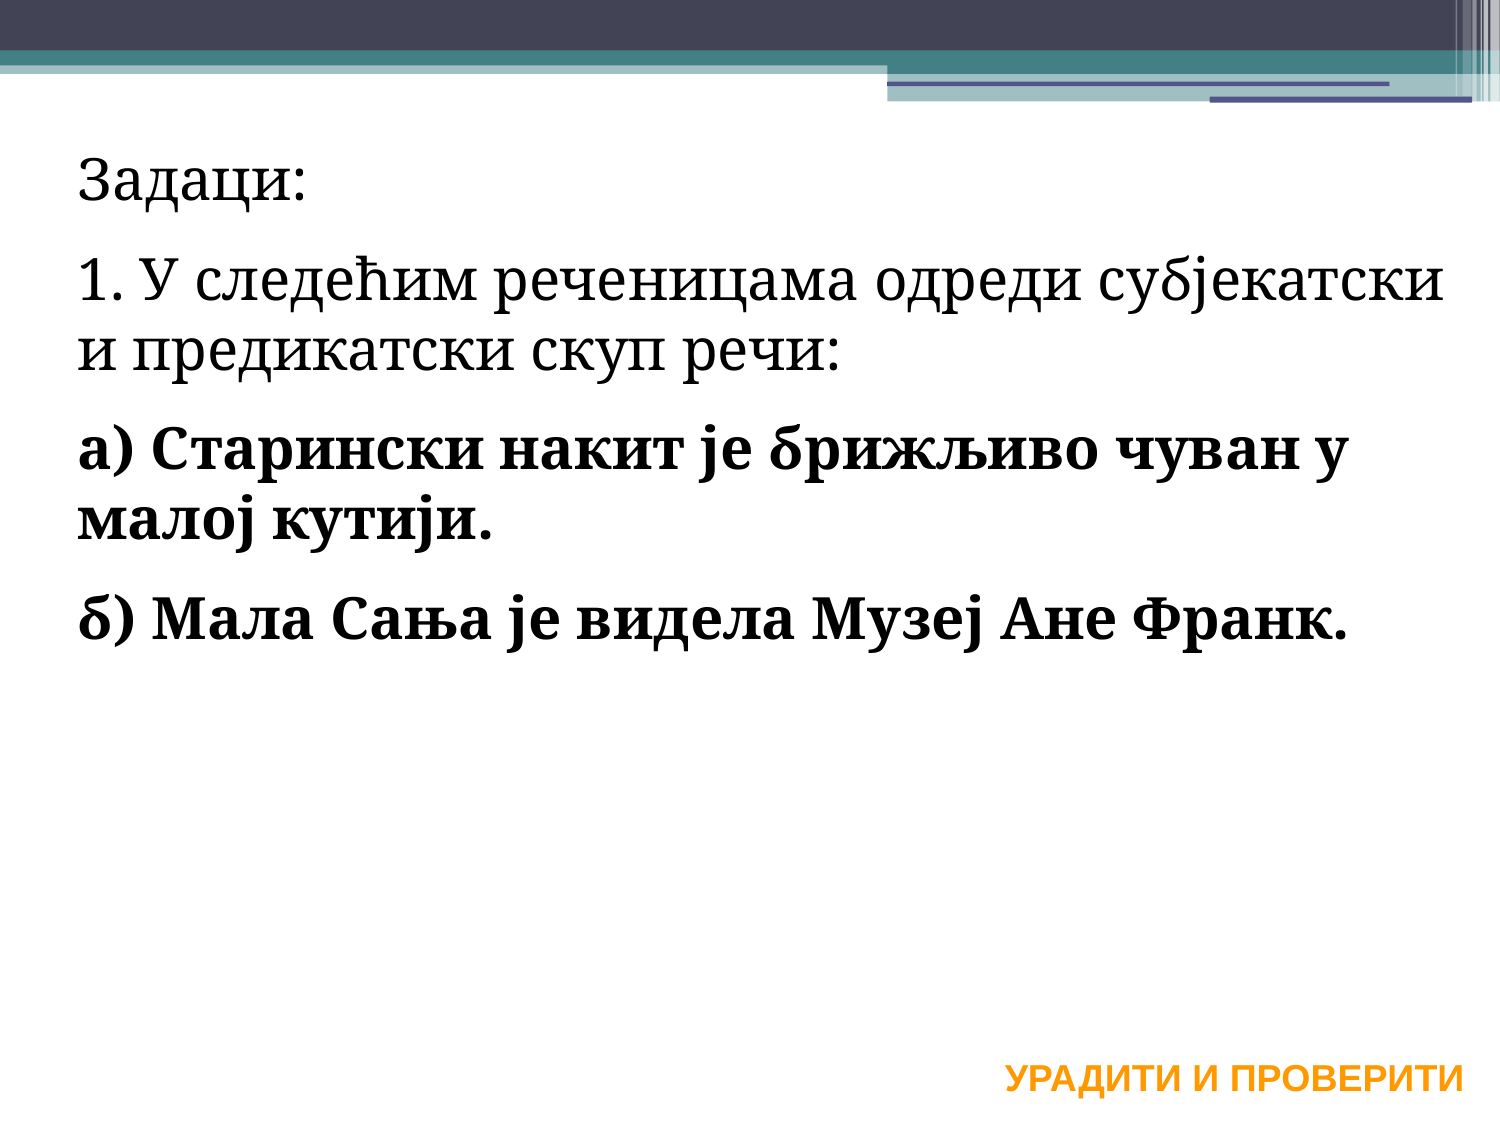

# Задаци:
1. У следећим реченицама одреди субјекатски и предикатски скуп речи:
а) Старински накит је брижљиво чуван у малој кутији.
б) Мала Сања је видела Музеј Ане Франк.
УРАДИТИ И ПРОВЕРИТИ